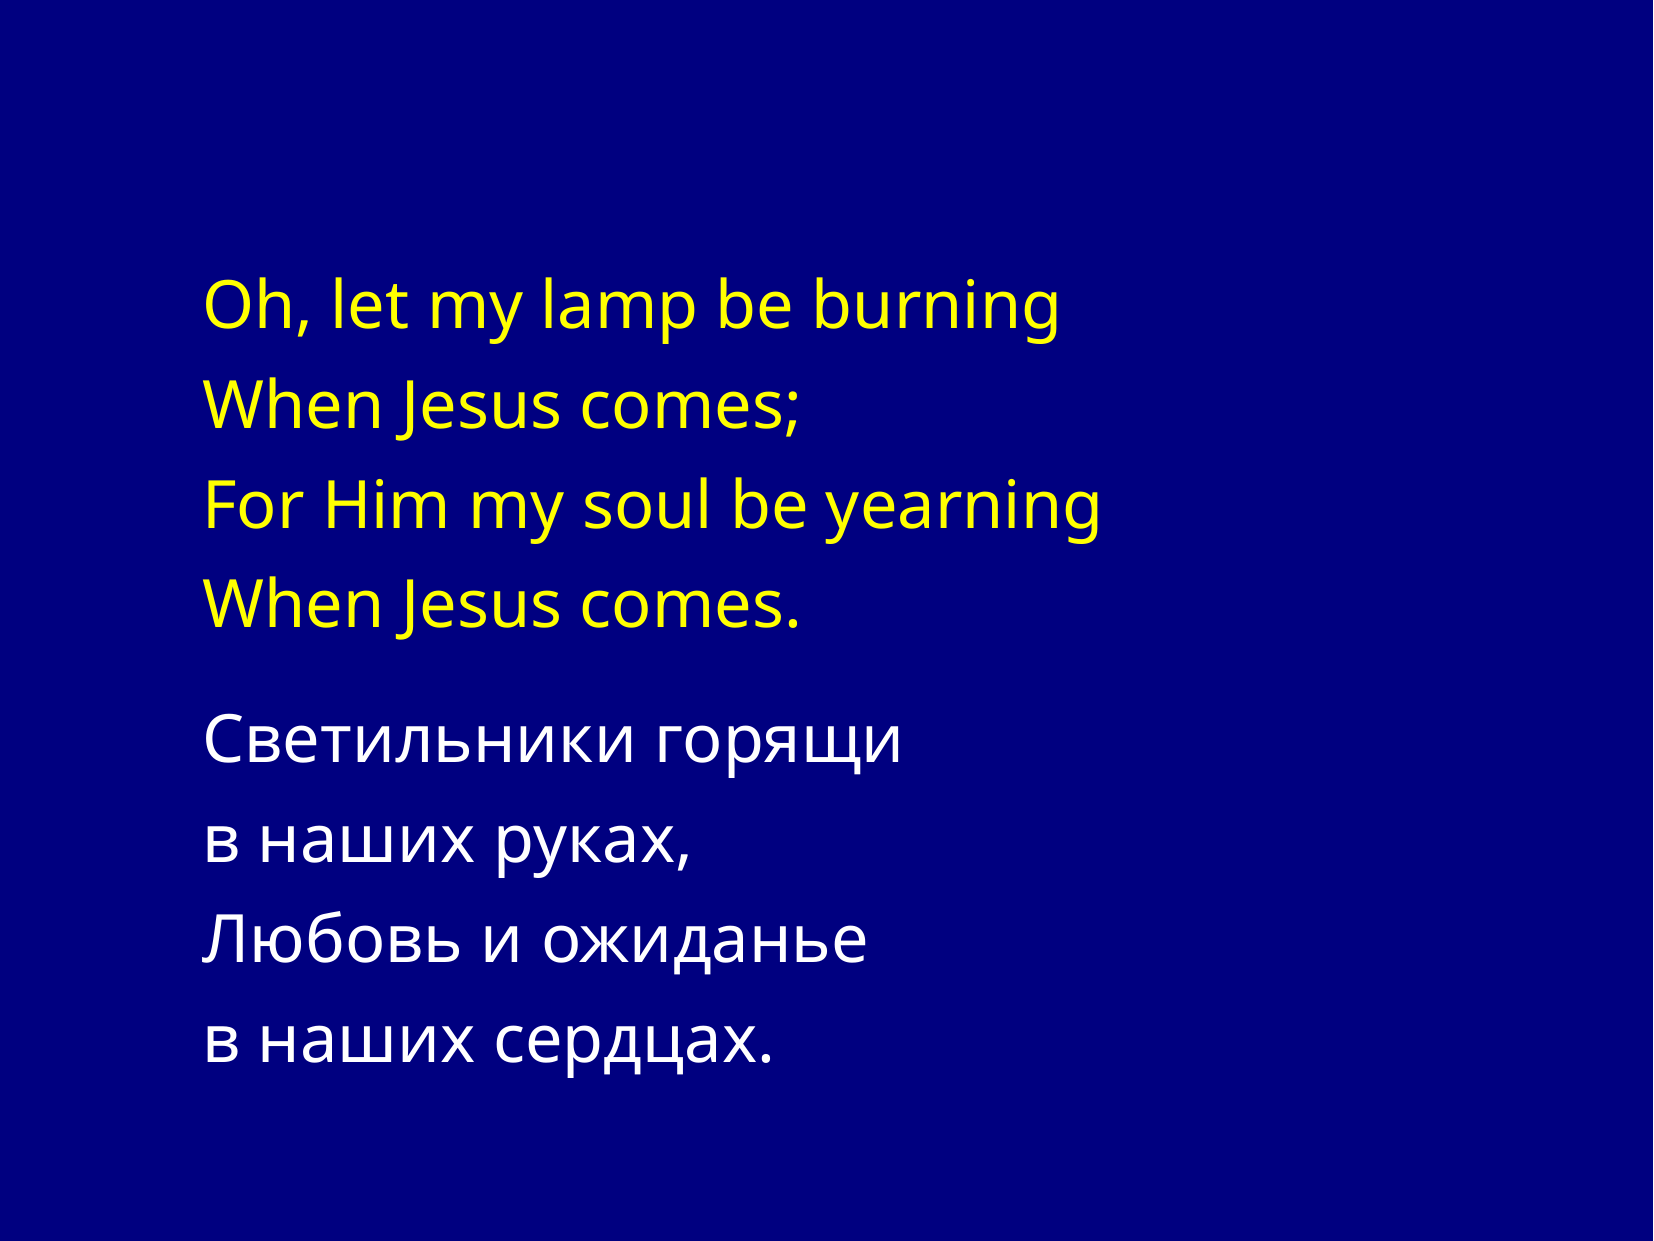

Oh, let my lamp be burning
	When Jesus comes;
	For Him my soul be yearning
	When Jesus comes.
	Светильники горящи
	в наших руках,
	Любовь и ожиданье
	в наших сердцах.